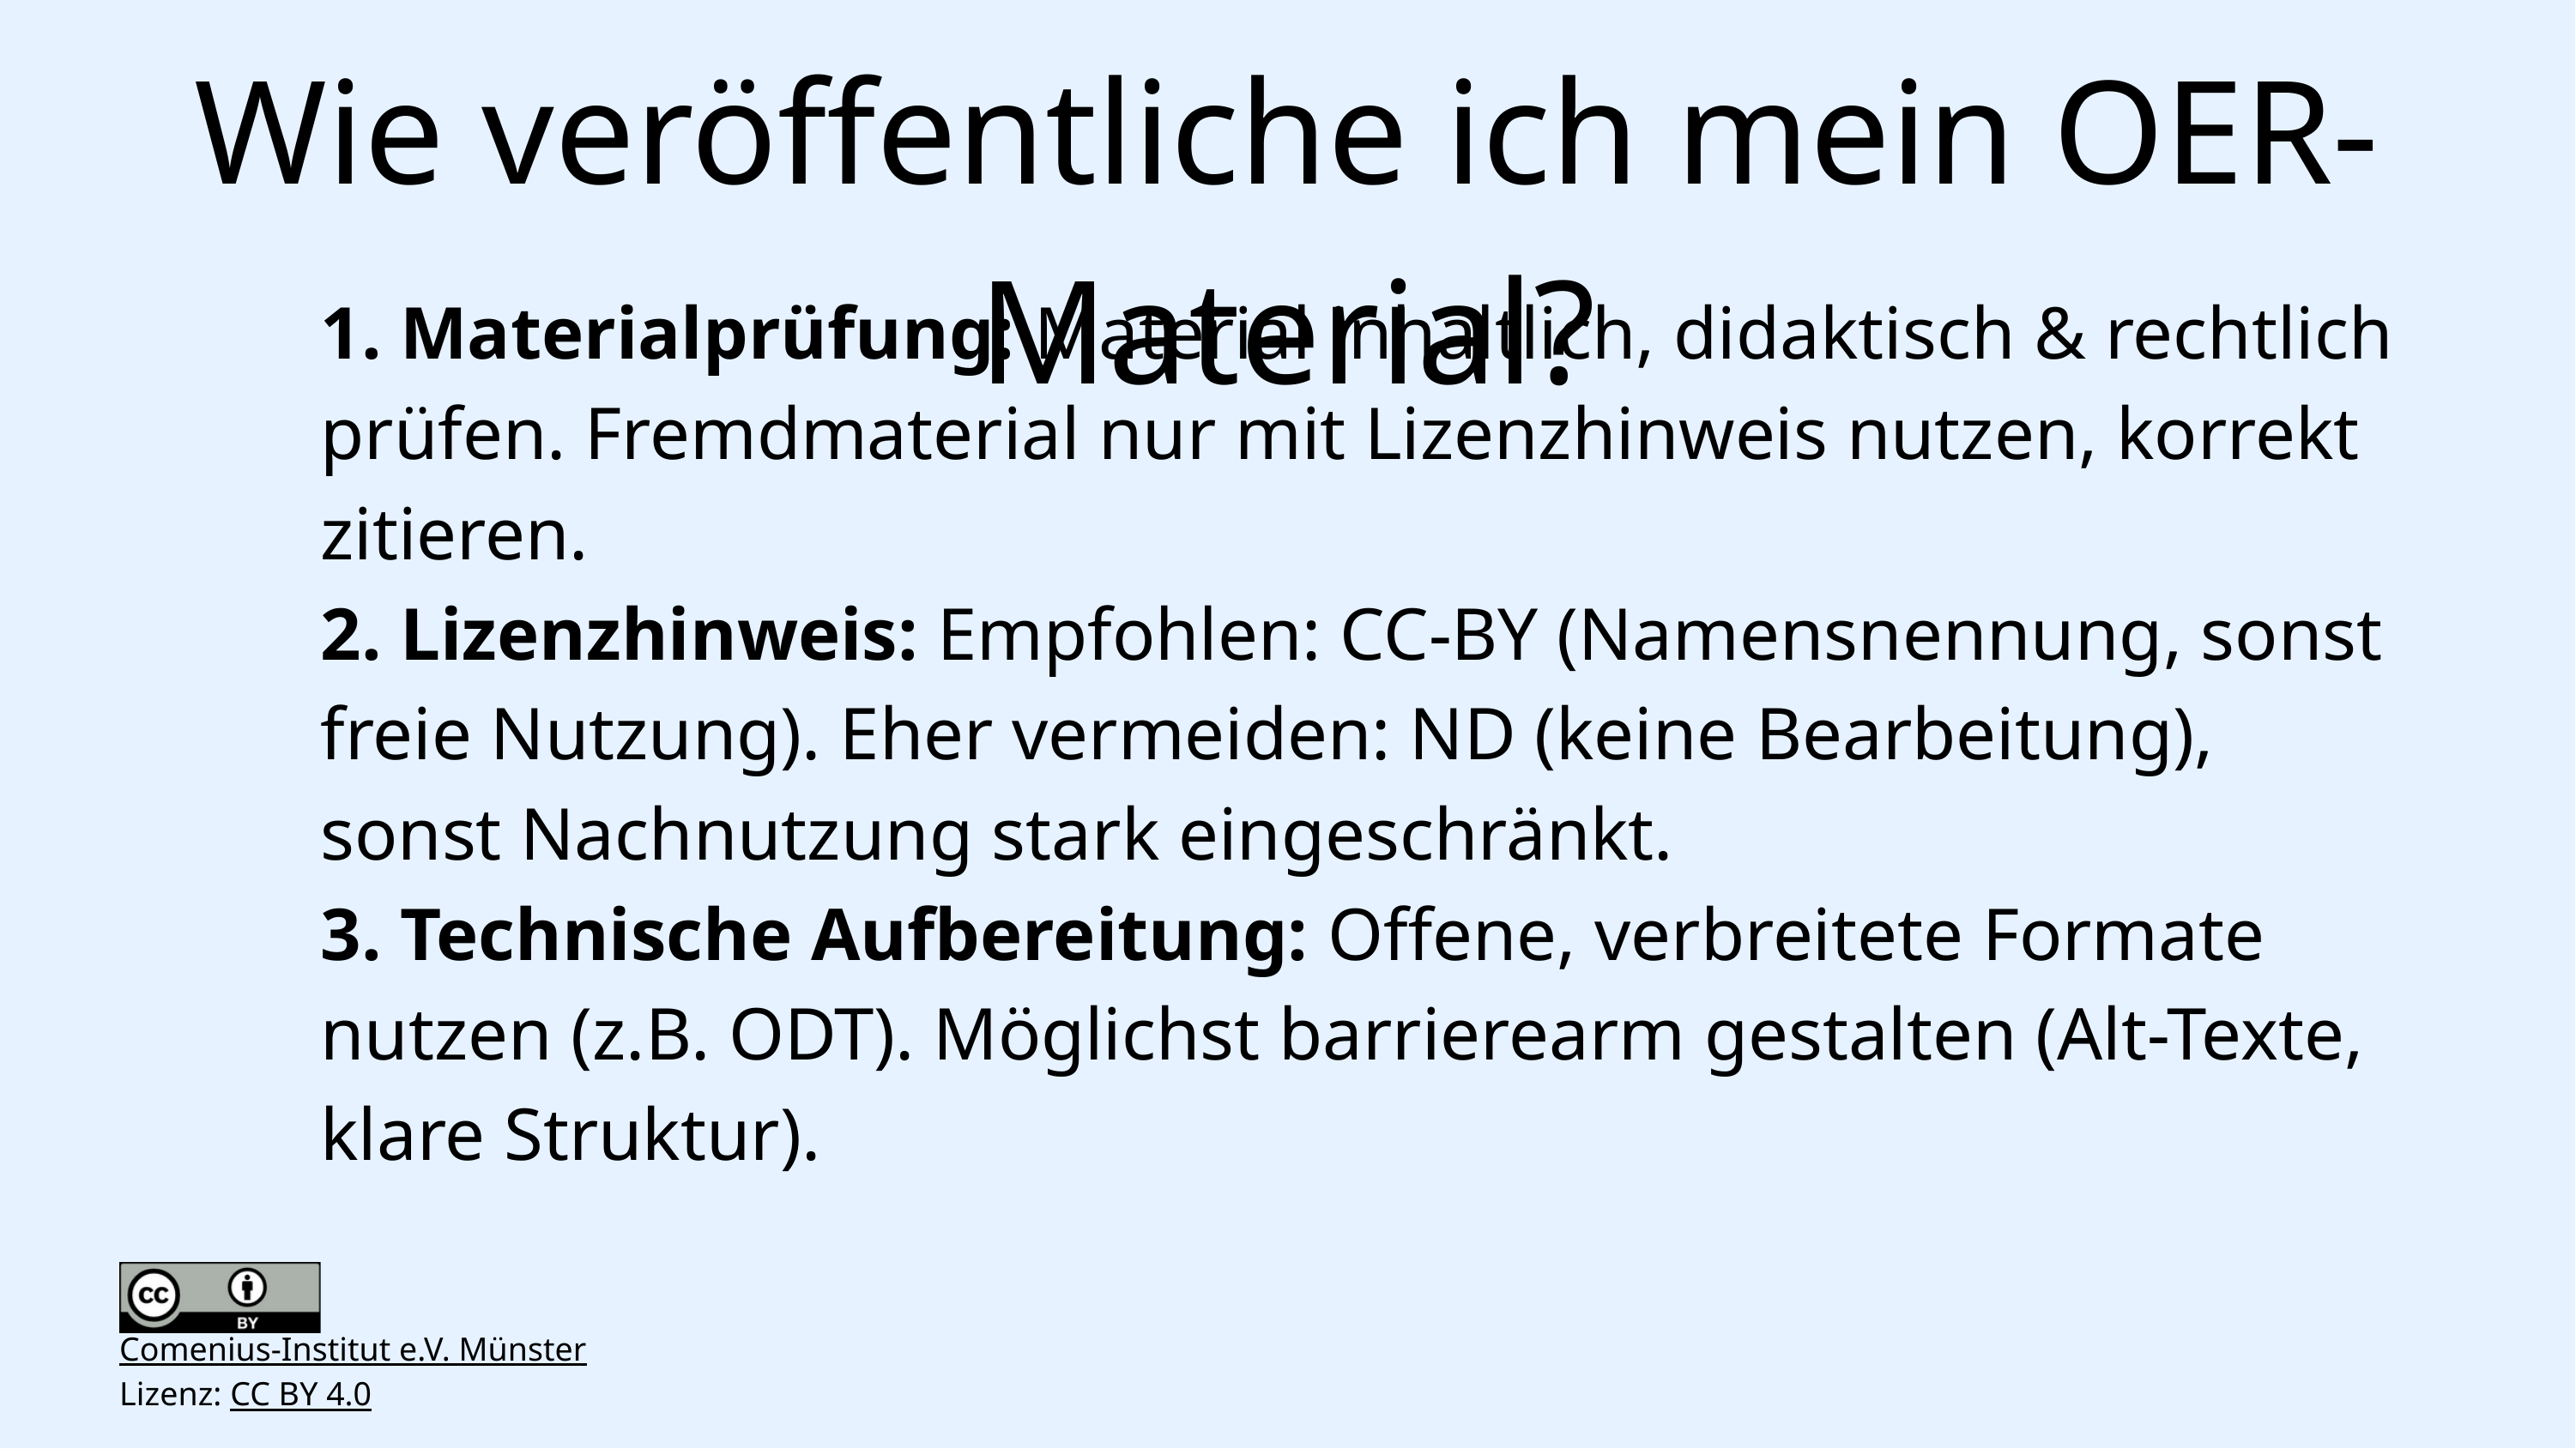

Wie veröffentliche ich mein OER-Material?
1. Materialprüfung: Material inhaltlich, didaktisch & rechtlich prüfen. Fremdmaterial nur mit Lizenzhinweis nutzen, korrekt zitieren.
2. Lizenzhinweis: Empfohlen: CC-BY (Namensnennung, sonst freie Nutzung). Eher vermeiden: ND (keine Bearbeitung), sonst Nachnutzung stark eingeschränkt.
3. Technische Aufbereitung: Offene, verbreitete Formate nutzen (z.B. ODT). Möglichst barrierearm gestalten (Alt-Texte, klare Struktur).
Comenius-Institut e.V. Münster
Lizenz: CC BY 4.0